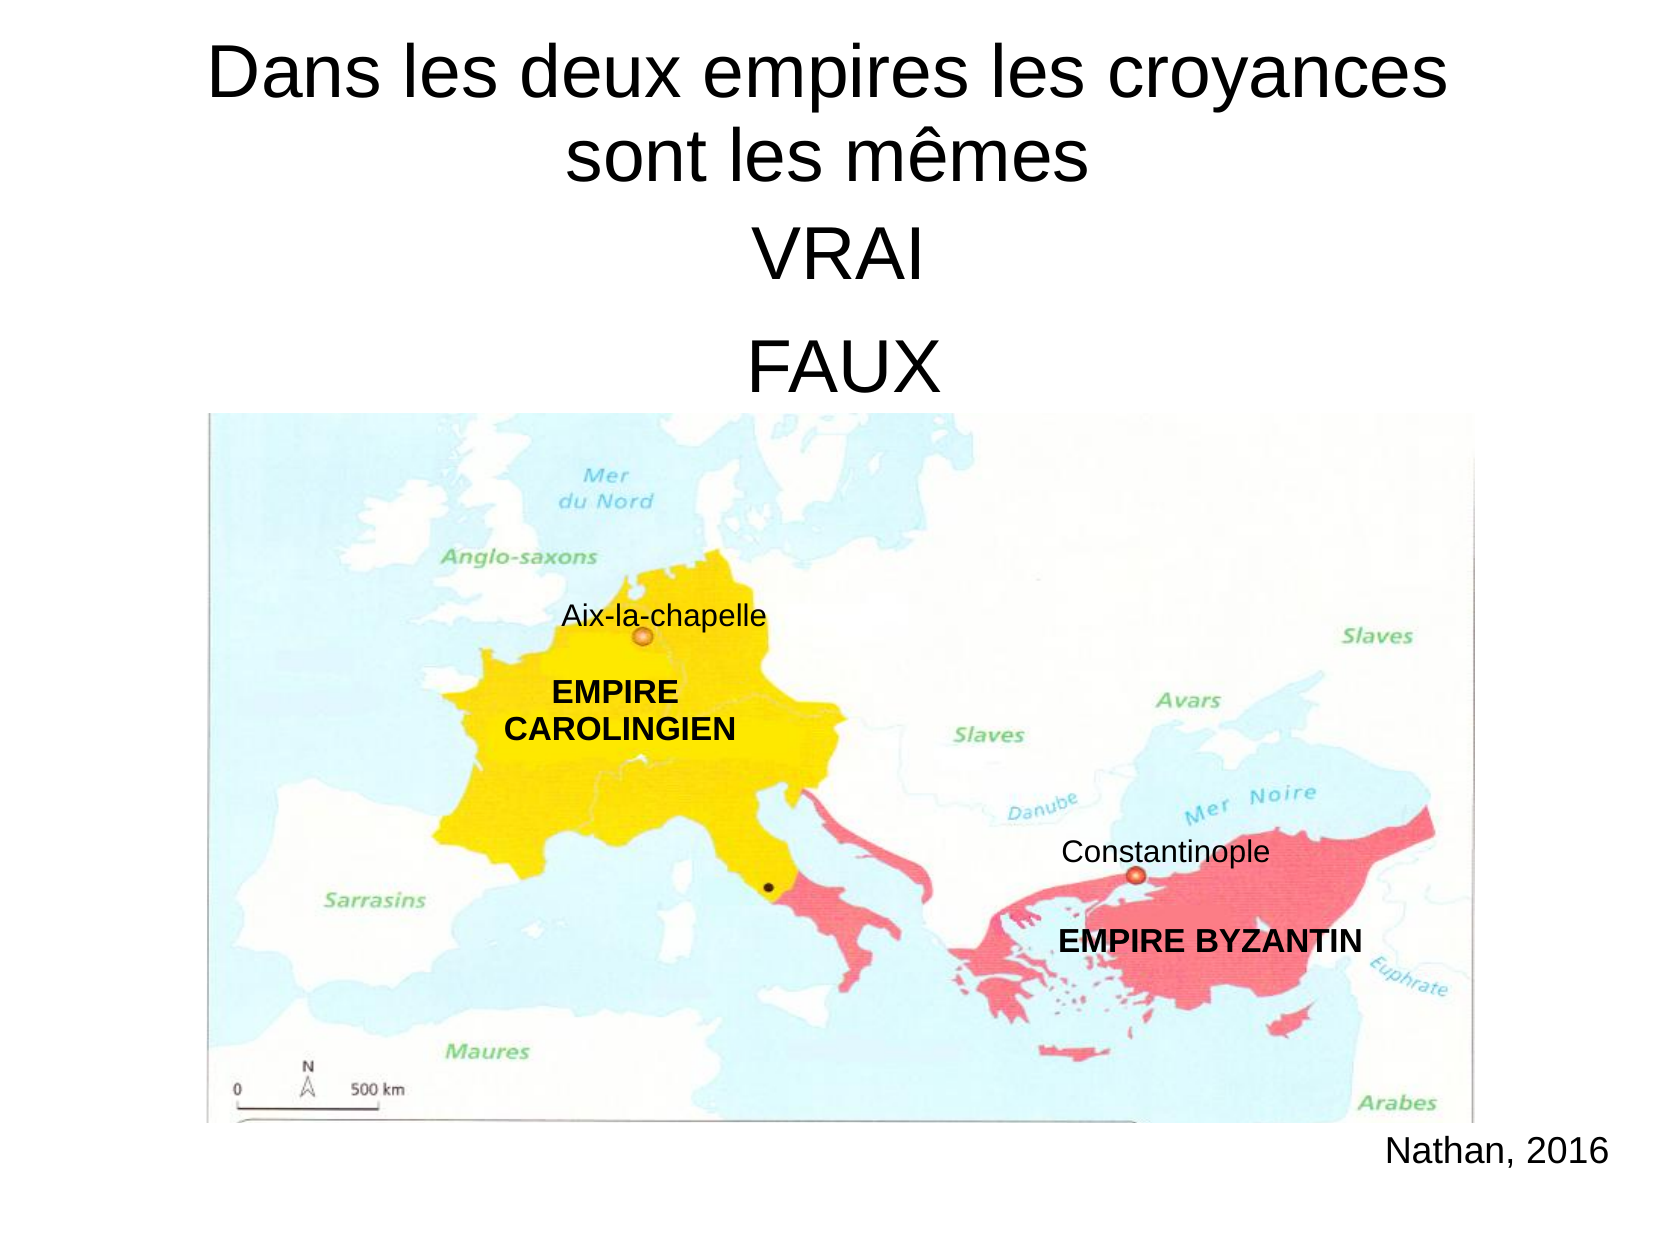

# Dans les deux empires les croyances sont les mêmes
VRAI
FAUX
Aix-la-chapelle
EMPIRE
CAROLINGIEN
Constantinople
EMPIRE BYZANTIN
Nathan, 2016